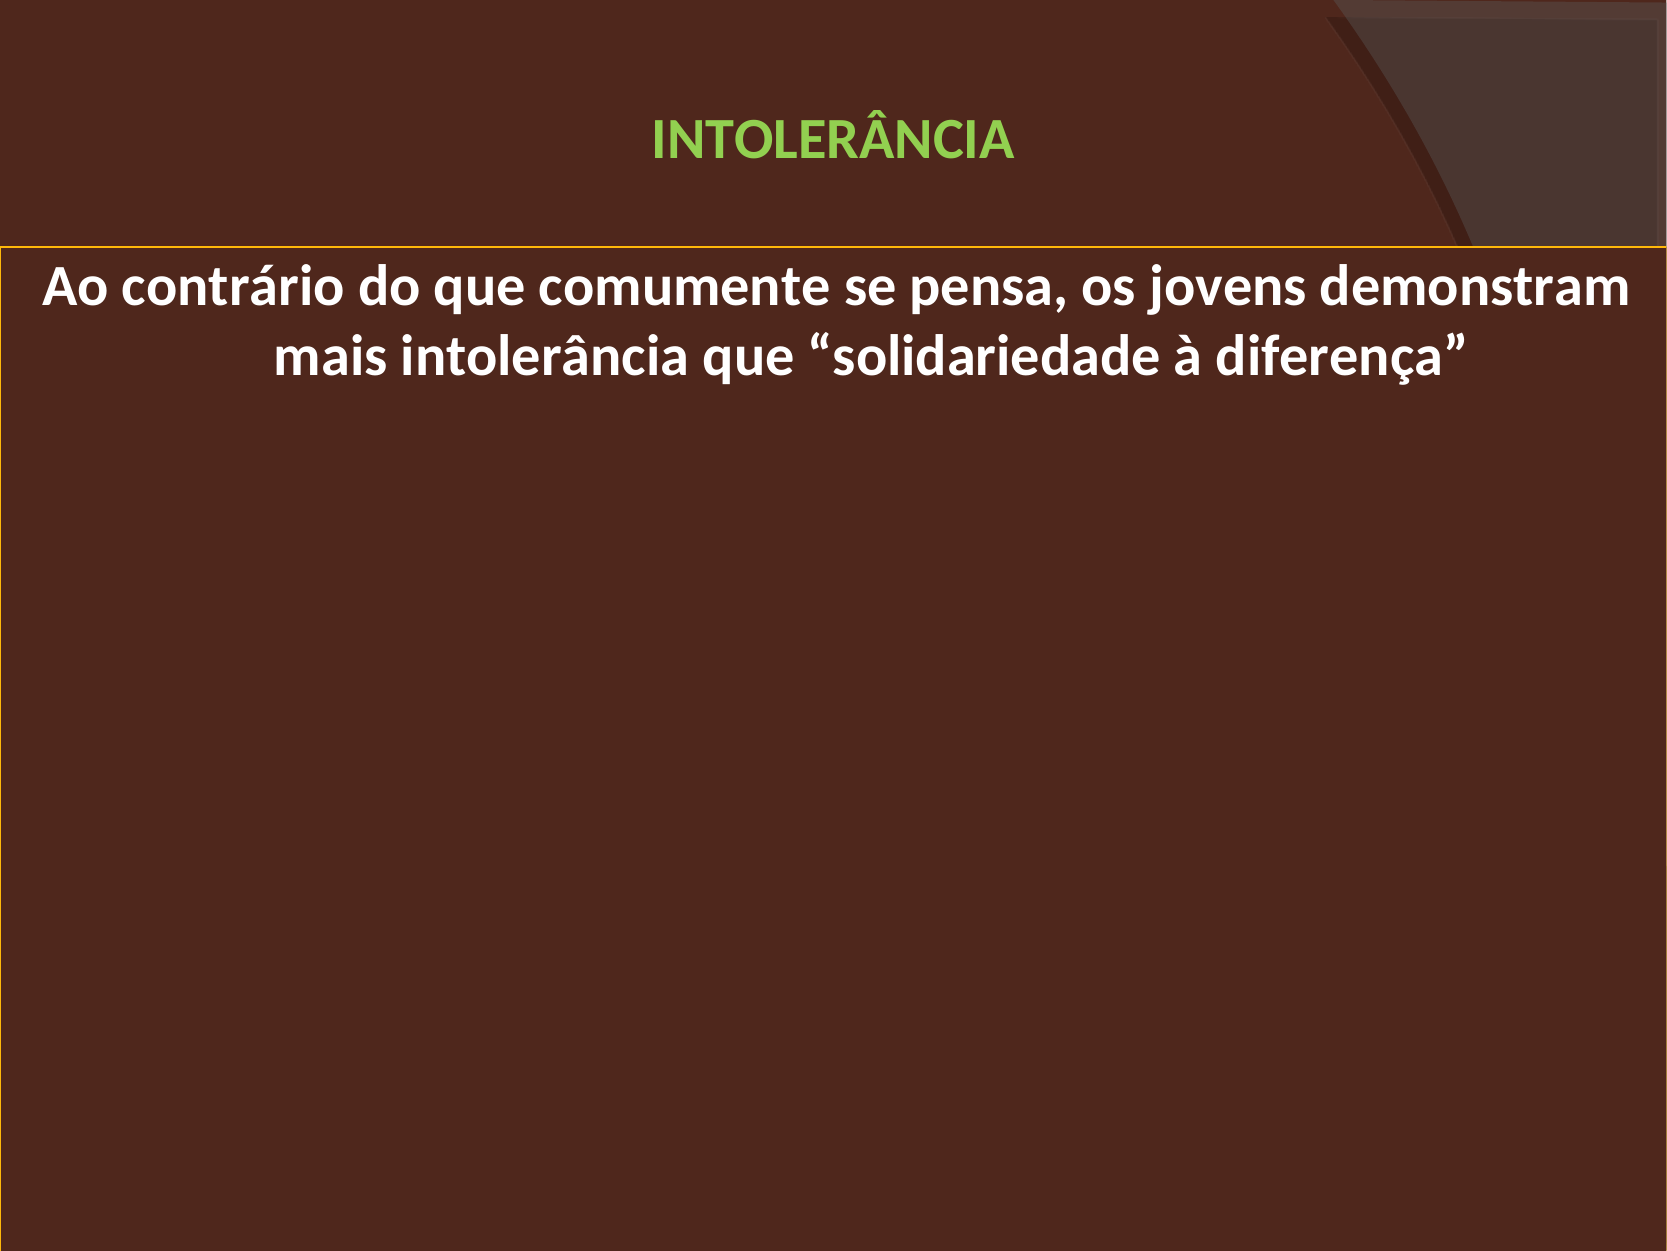

INTOLERÂNCIA
# Ao contrário do que comumente se pensa, os jovens demonstram mais intolerância que “solidariedade à diferença”